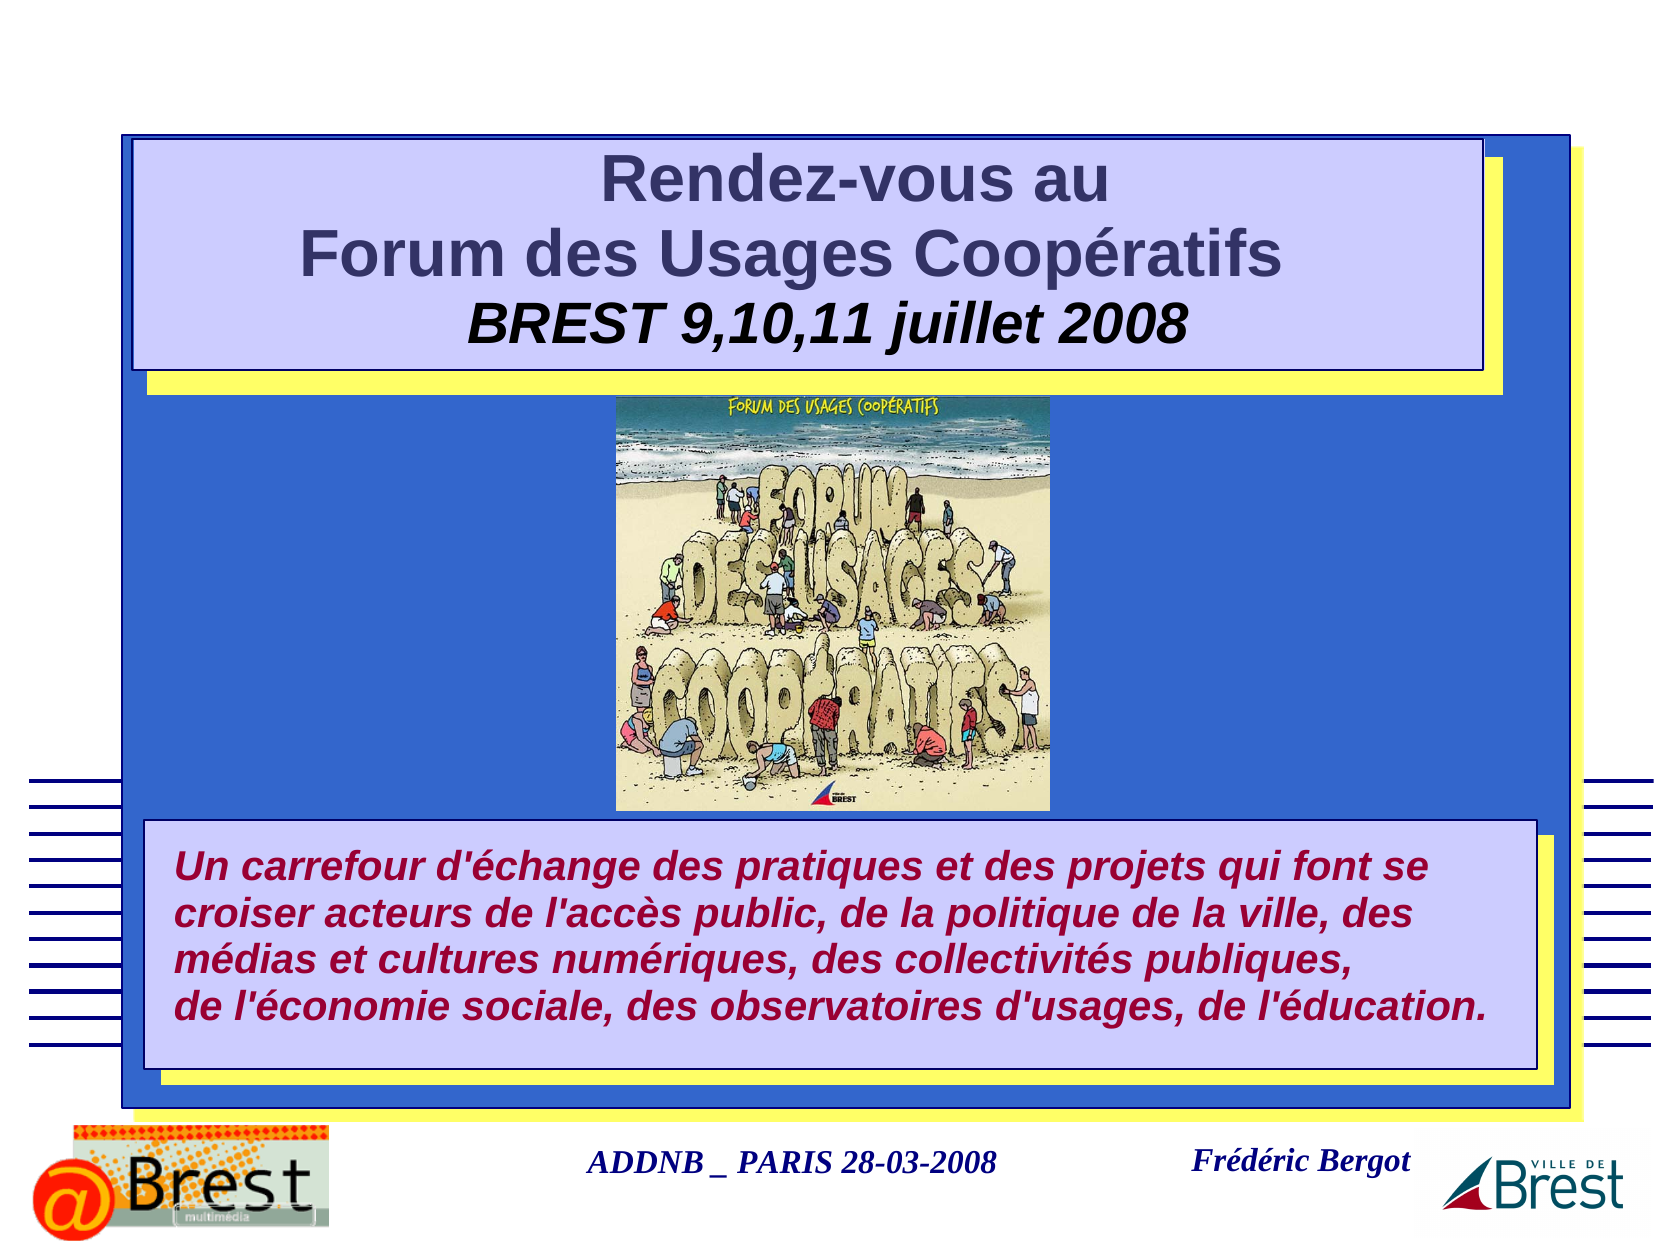

Rendez-vous au
		Forum des Usages Coopératifs
			BREST 9,10,11 juillet 2008
2005 :
Etape
de g
é
n
é
ralisation
Un carrefour d'échange des pratiques et des projets qui font se
croiser acteurs de l'accès public, de la politique de la ville, des
médias et cultures numériques, des collectivités publiques,
de l'économie sociale, des observatoires d'usages, de l'éducation.
Vers la co
-
production de savoirs publics